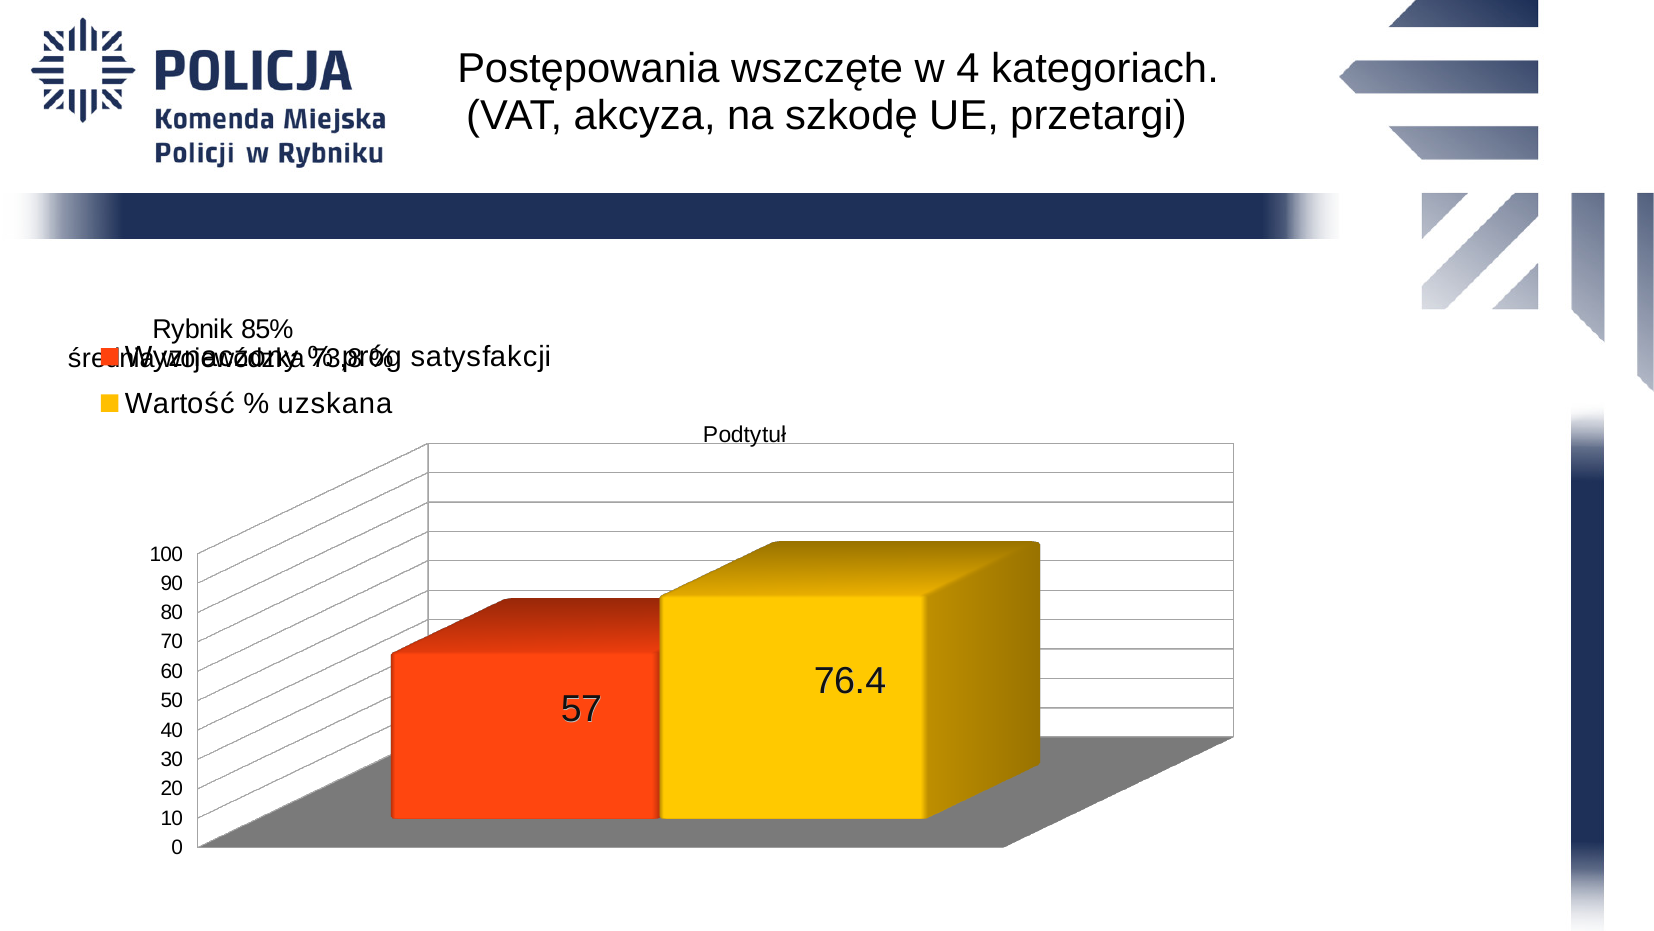

# Postępowania wszczęte w 4 kategoriach. (VAT, akcyza, na szkodę UE, przetargi)
[unsupported chart]